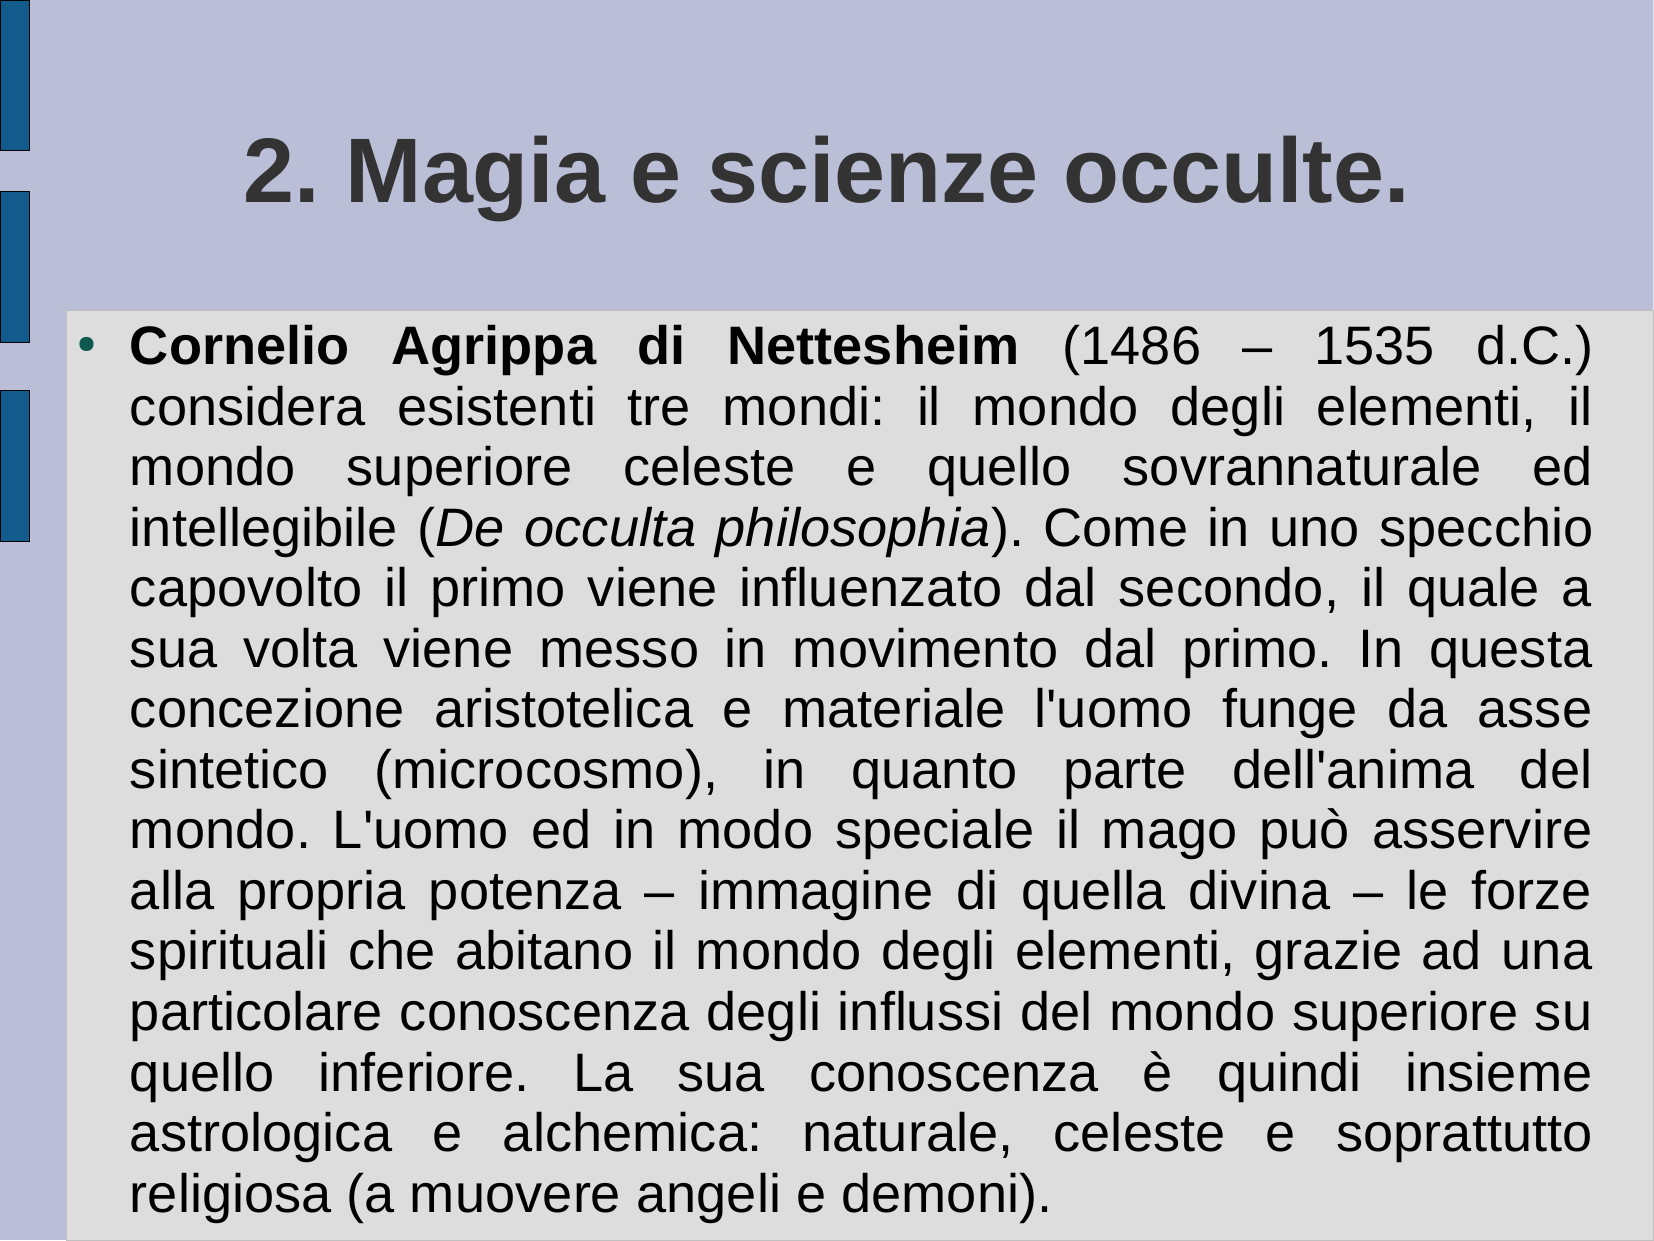

# 2. Magia e scienze occulte.
Cornelio Agrippa di Nettesheim (1486 – 1535 d.C.) considera esistenti tre mondi: il mondo degli elementi, il mondo superiore celeste e quello sovrannaturale ed intellegibile (De occulta philosophia). Come in uno specchio capovolto il primo viene influenzato dal secondo, il quale a sua volta viene messo in movimento dal primo. In questa concezione aristotelica e materiale l'uomo funge da asse sintetico (microcosmo), in quanto parte dell'anima del mondo. L'uomo ed in modo speciale il mago può asservire alla propria potenza – immagine di quella divina – le forze spirituali che abitano il mondo degli elementi, grazie ad una particolare conoscenza degli influssi del mondo superiore su quello inferiore. La sua conoscenza è quindi insieme astrologica e alchemica: naturale, celeste e soprattutto religiosa (a muovere angeli e demoni).